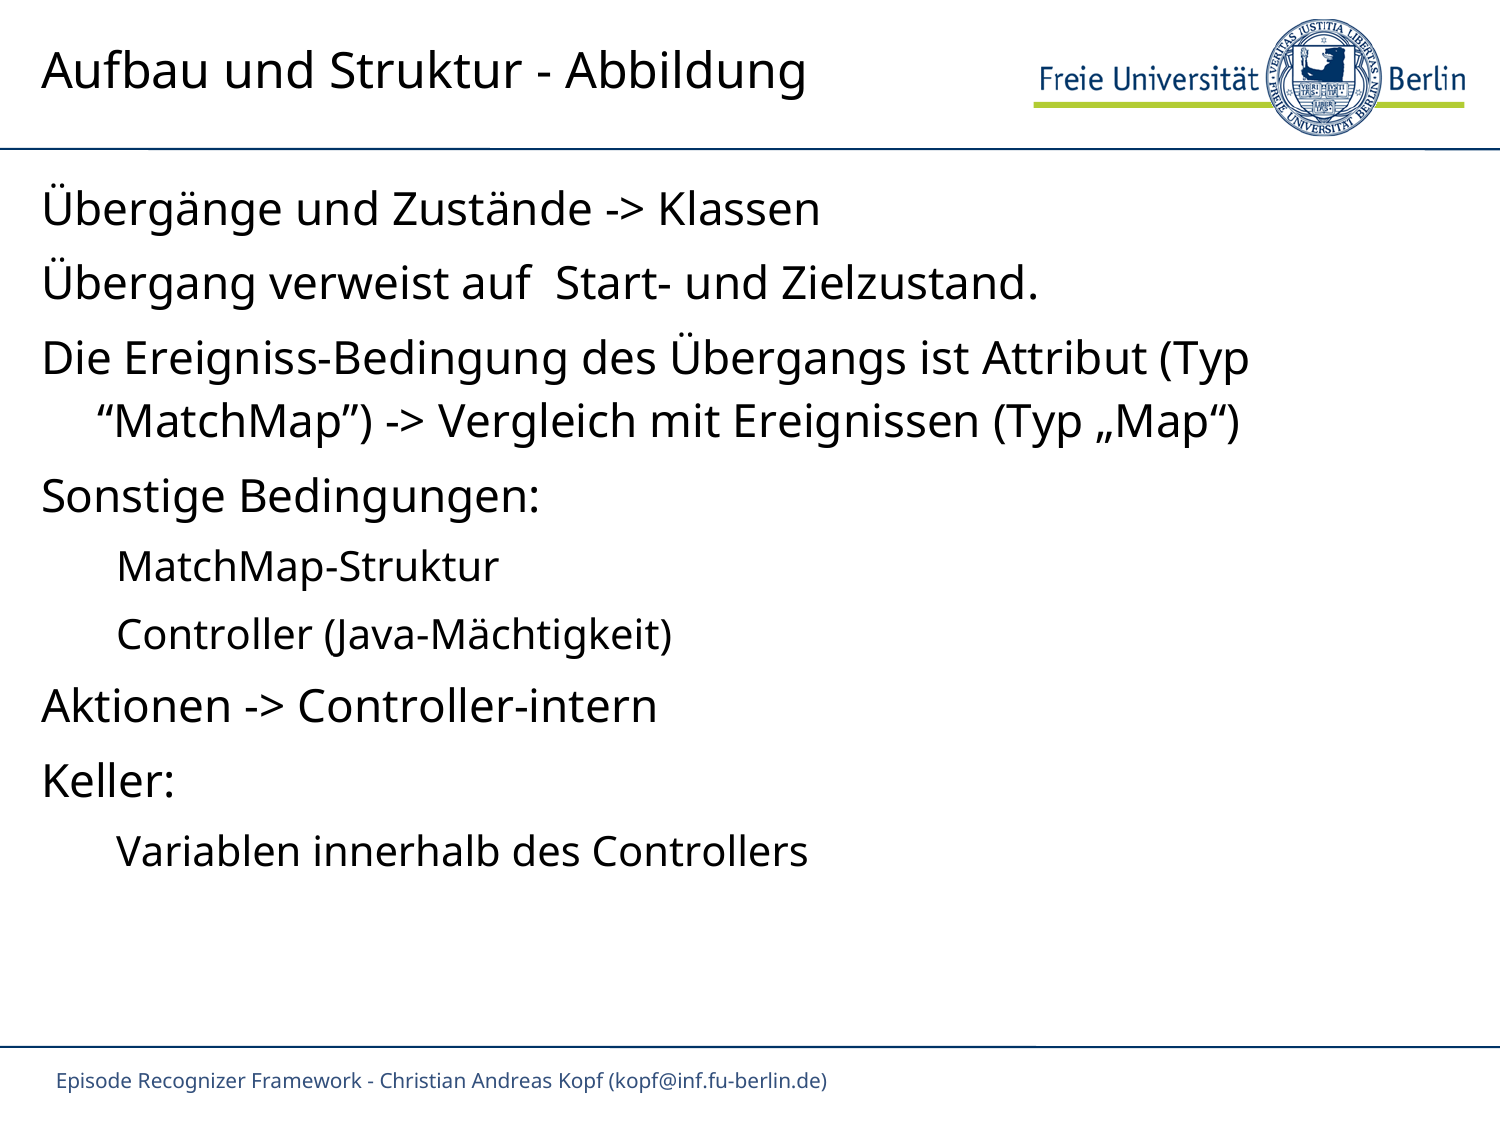

# Aufbau und Struktur - Abbildung
Übergänge und Zustände -> Klassen
Übergang verweist auf Start- und Zielzustand.
Die Ereigniss-Bedingung des Übergangs ist Attribut (Typ “MatchMap”) -> Vergleich mit Ereignissen (Typ „Map“)
Sonstige Bedingungen:
MatchMap-Struktur
Controller (Java-Mächtigkeit)
Aktionen -> Controller-intern
Keller:
Variablen innerhalb des Controllers
Episode Recognizer Framework - Christian Andreas Kopf (kopf@inf.fu-berlin.de)